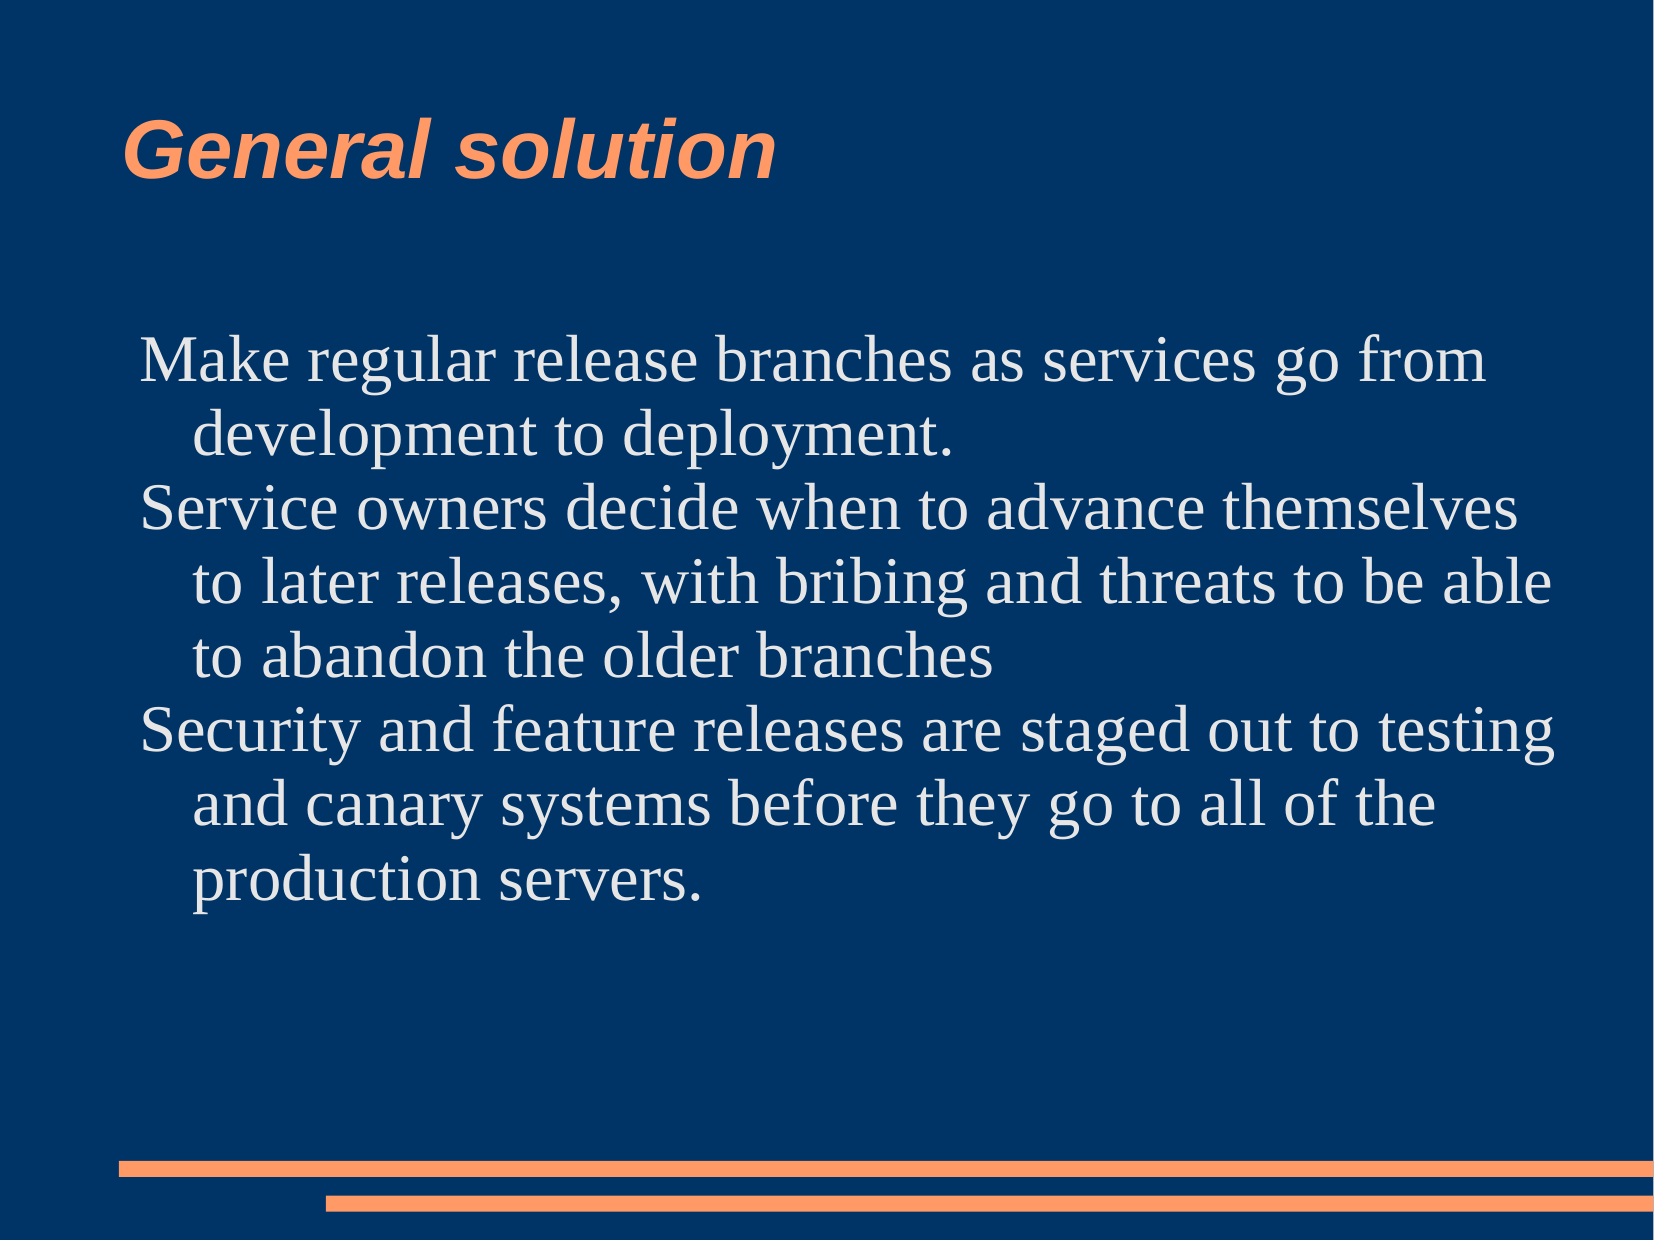

# General solution
Make regular release branches as services go from development to deployment.
Service owners decide when to advance themselves to later releases, with bribing and threats to be able to abandon the older branches
Security and feature releases are staged out to testing and canary systems before they go to all of the production servers.